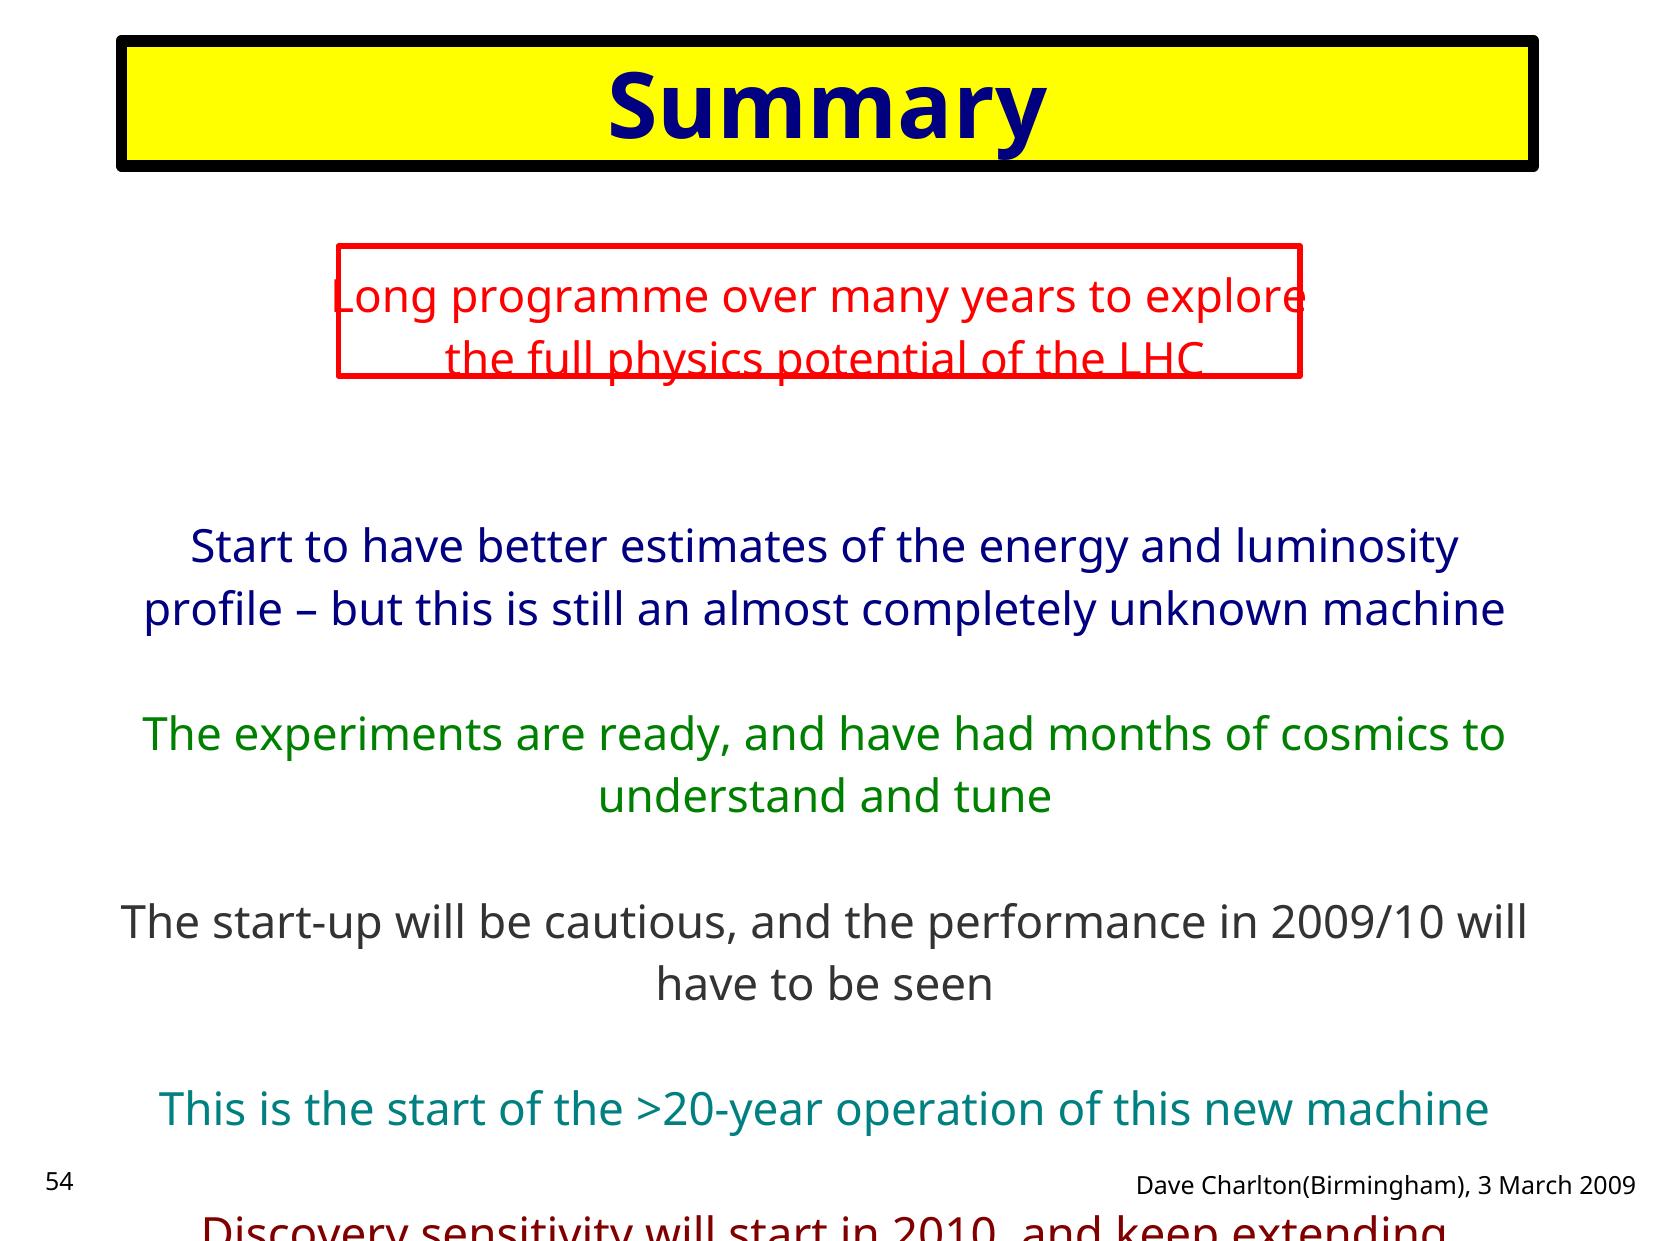

# Summary
Long programme over many years to explore
the full physics potential of the LHC
Start to have better estimates of the energy and luminosity profile – but this is still an almost completely unknown machine
The experiments are ready, and have had months of cosmics to understand and tune
The start-up will be cautious, and the performance in 2009/10 will have to be seen
This is the start of the >20-year operation of this new machine
Discovery sensitivity will start in 2010, and keep extending
54